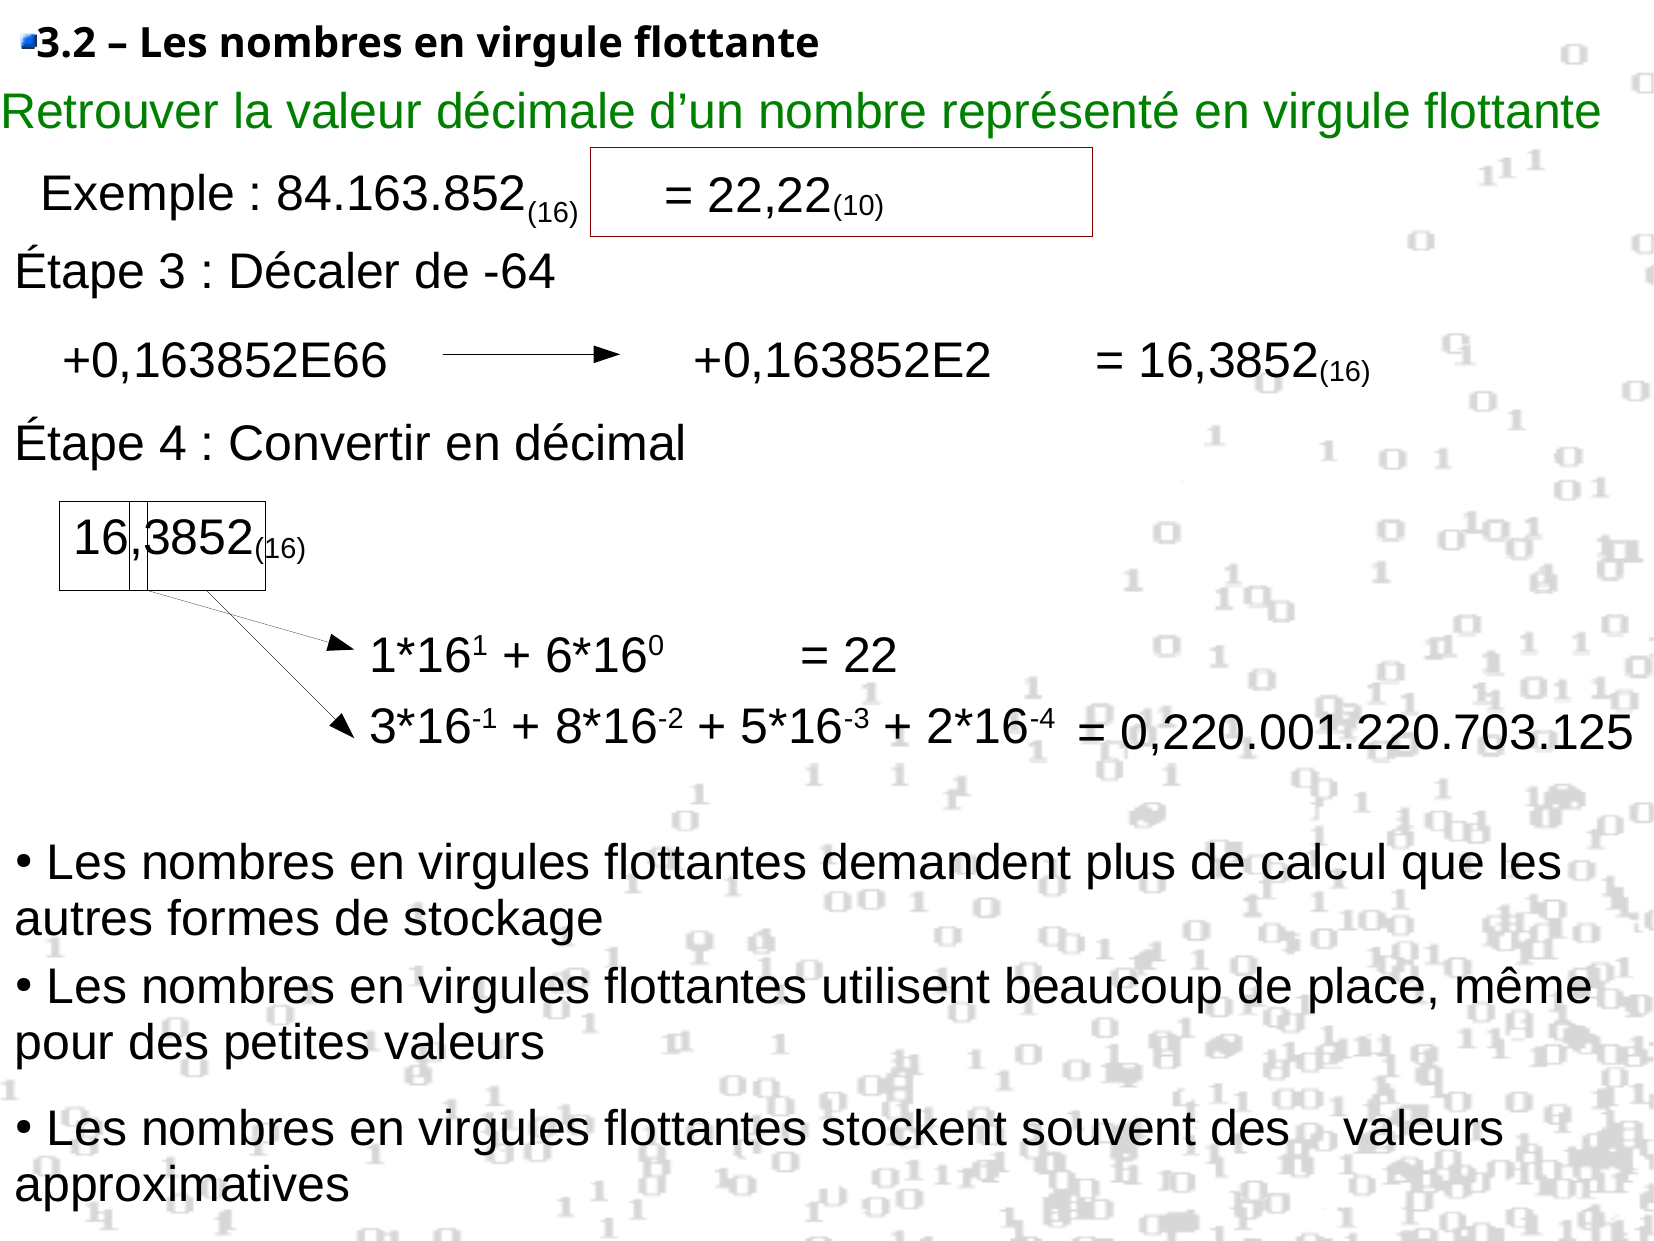

3.2 – Les nombres en virgule flottante
Retrouver la valeur décimale d’un nombre représenté en virgule flottante
= 22,22(10)
Exemple : 84.163.852(16)
Étape 3 : Décaler de -64
+0,163852E66
+0,163852E2
= 16,3852(16)
Étape 4 : Convertir en décimal
16,3852(16)
1*161 + 6*160
= 22
3*16-1 + 8*16-2 + 5*16-3 + 2*16-4
= 0,220.001.220.703.125
 Les nombres en virgules flottantes demandent plus de calcul que les autres formes de stockage
 Les nombres en virgules flottantes utilisent beaucoup de place, même pour des petites valeurs
 Les nombres en virgules flottantes stockent souvent des 	valeurs approximatives